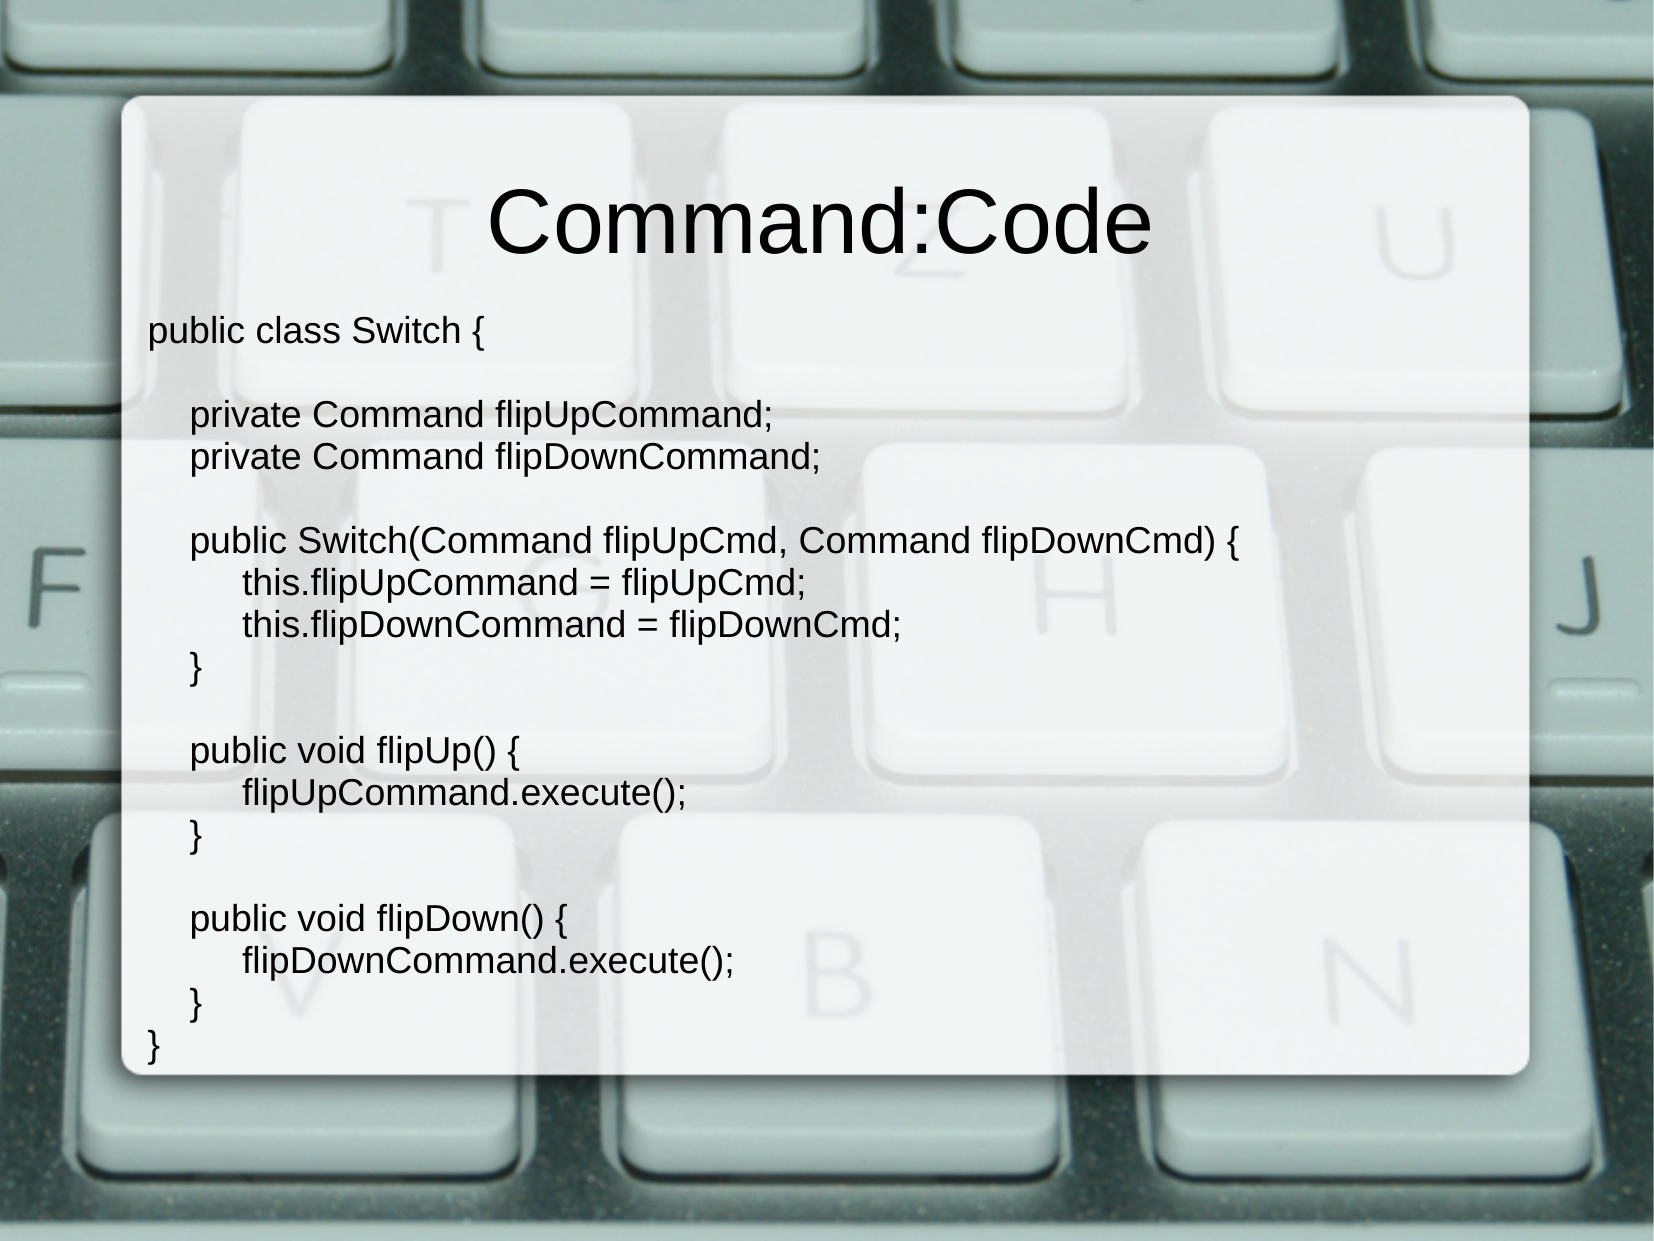

# Command:Code
public class Switch {
 private Command flipUpCommand;
 private Command flipDownCommand;
 public Switch(Command flipUpCmd, Command flipDownCmd) {
 this.flipUpCommand = flipUpCmd;
 this.flipDownCommand = flipDownCmd;
 }
 public void flipUp() {
 flipUpCommand.execute();
 }
 public void flipDown() {
 flipDownCommand.execute();
 }
}